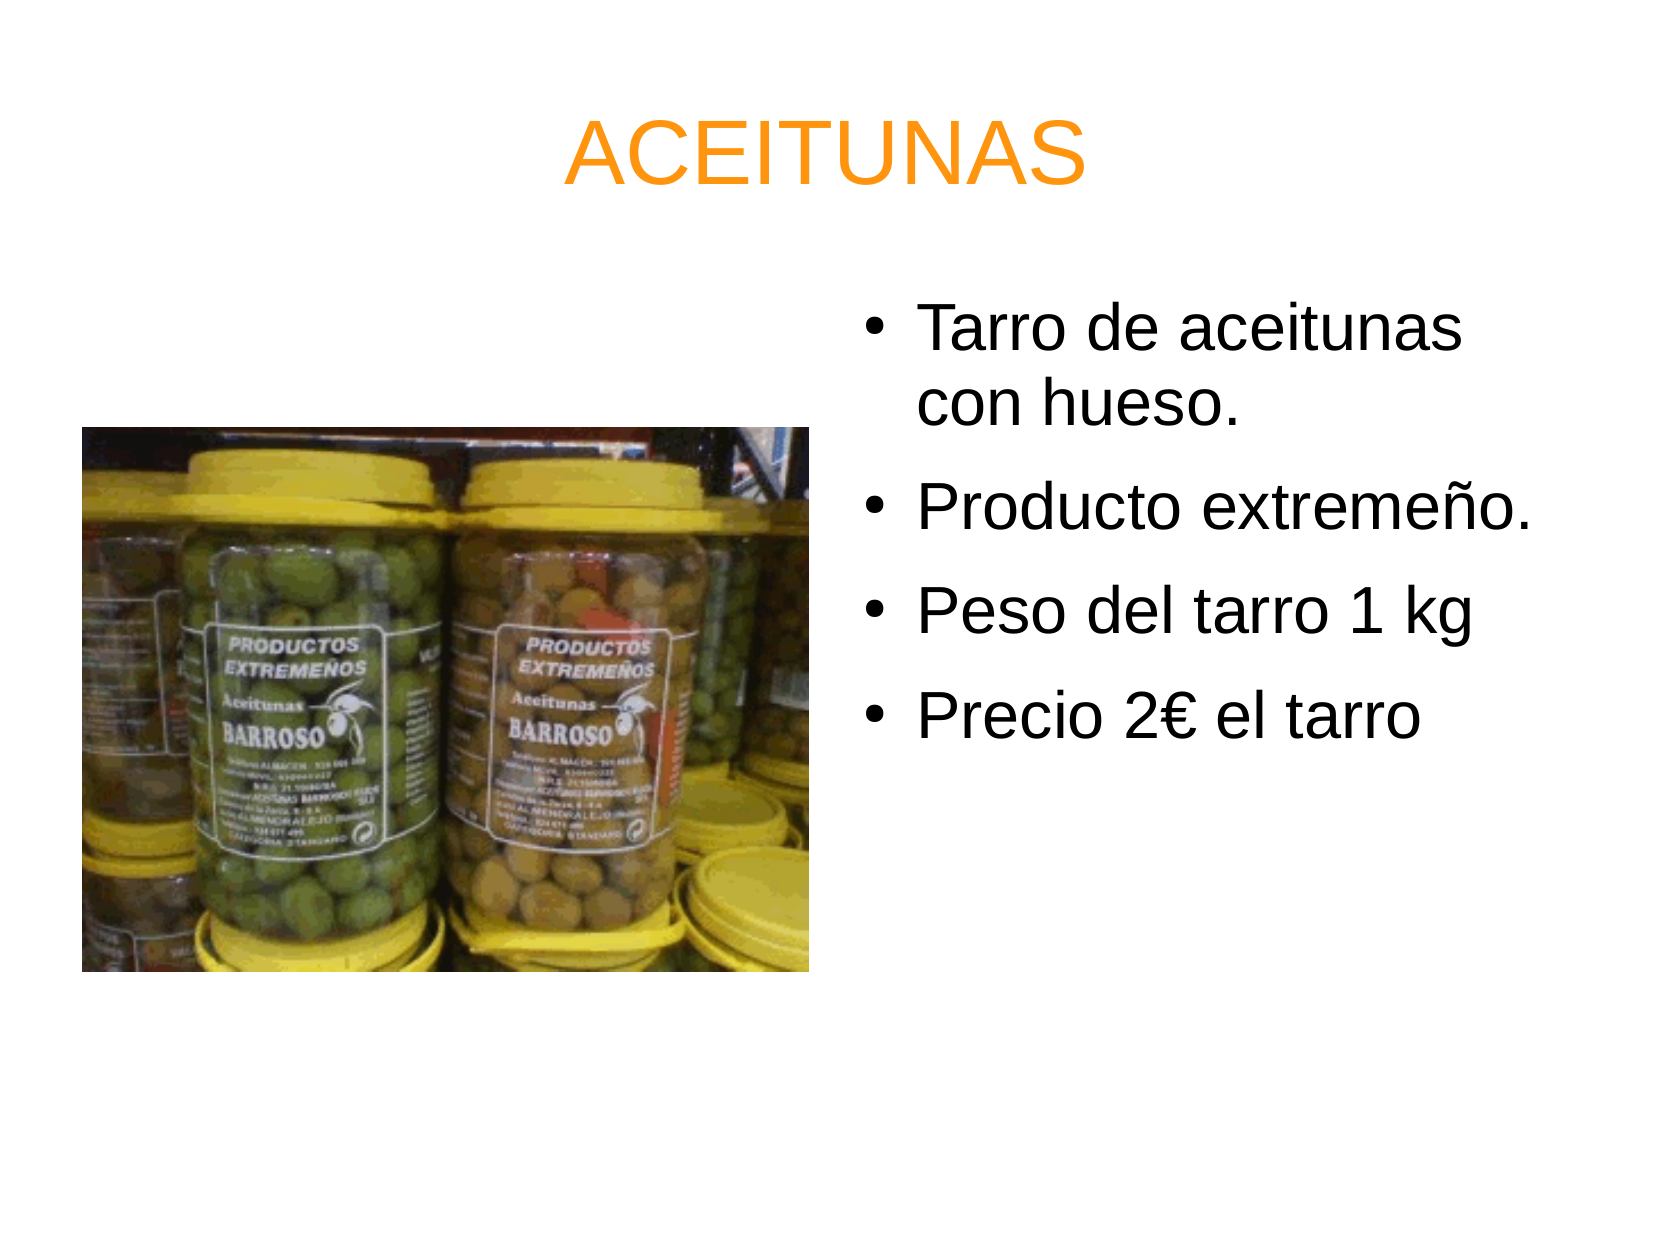

# ACEITUNAS
Tarro de aceitunas con hueso.
Producto extremeño.
Peso del tarro 1 kg
Precio 2€ el tarro